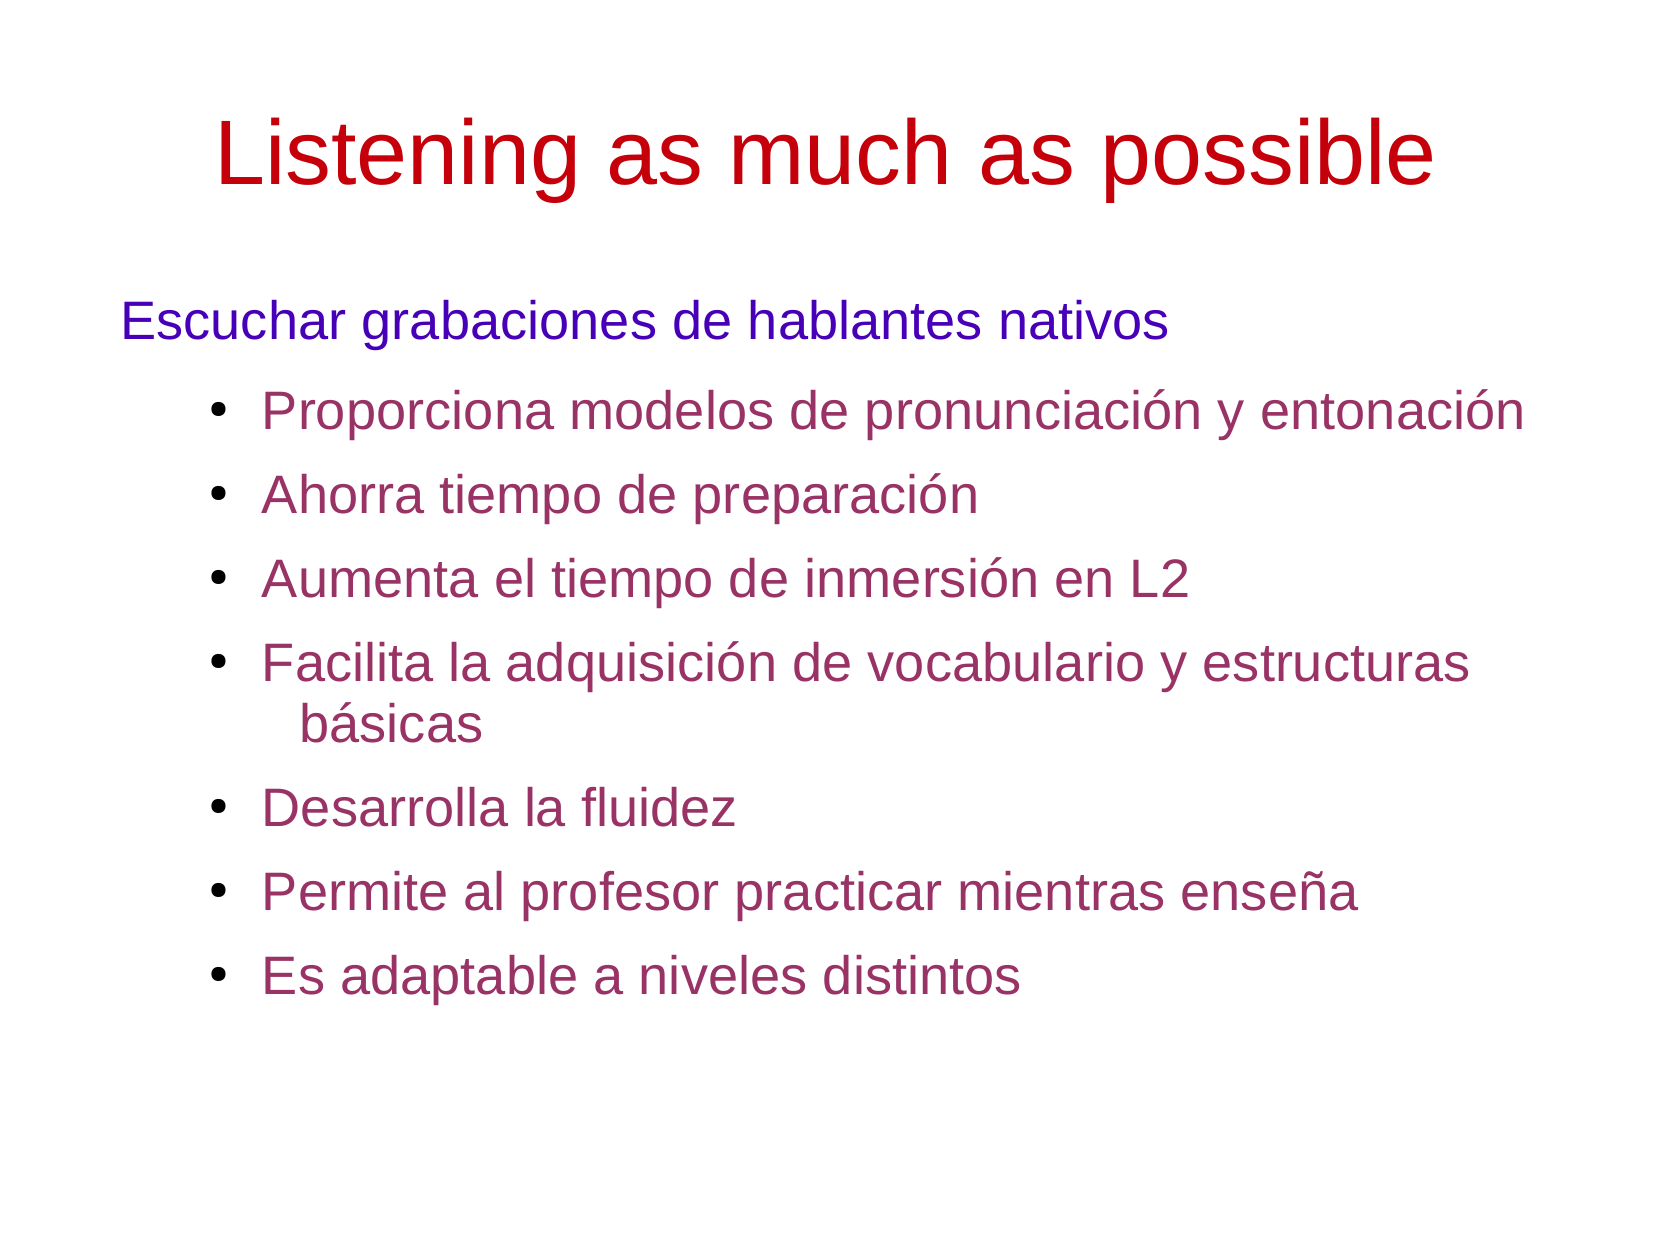

# Listening as much as possible
Escuchar grabaciones de hablantes nativos
Proporciona modelos de pronunciación y entonación
Ahorra tiempo de preparación
Aumenta el tiempo de inmersión en L2
Facilita la adquisición de vocabulario y estructuras básicas
Desarrolla la fluidez
Permite al profesor practicar mientras enseña
Es adaptable a niveles distintos